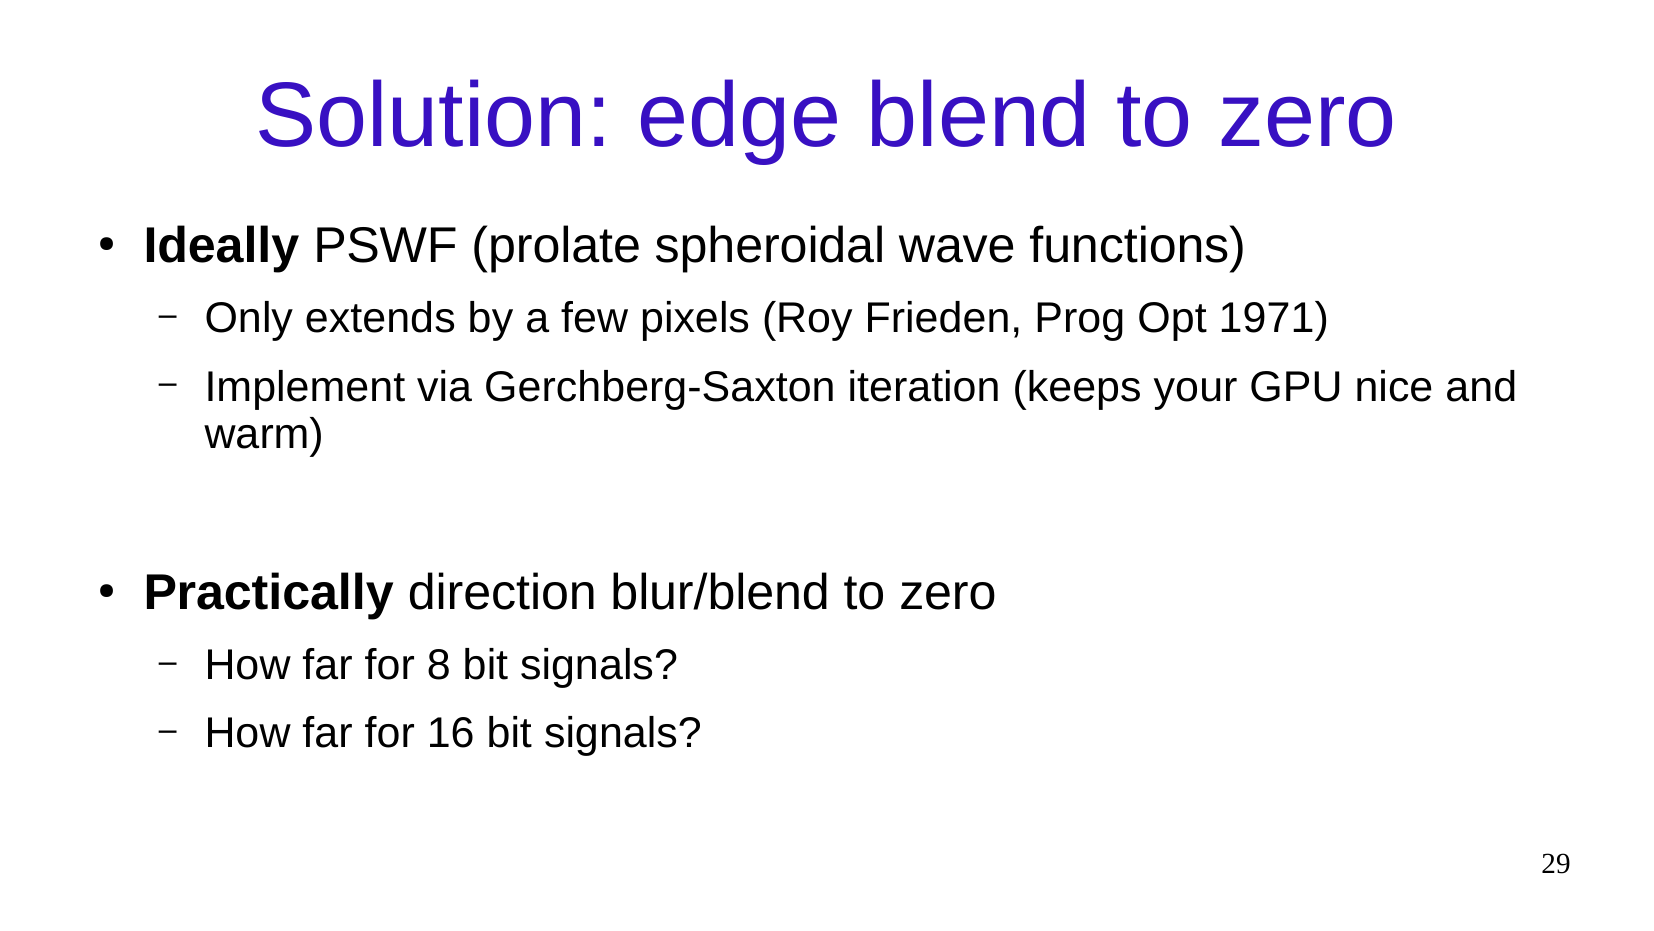

# Solution: edge blend to zero
Ideally PSWF (prolate spheroidal wave functions)
Only extends by a few pixels (Roy Frieden, Prog Opt 1971)
Implement via Gerchberg-Saxton iteration (keeps your GPU nice and warm)
Practically direction blur/blend to zero
How far for 8 bit signals?
How far for 16 bit signals?
29